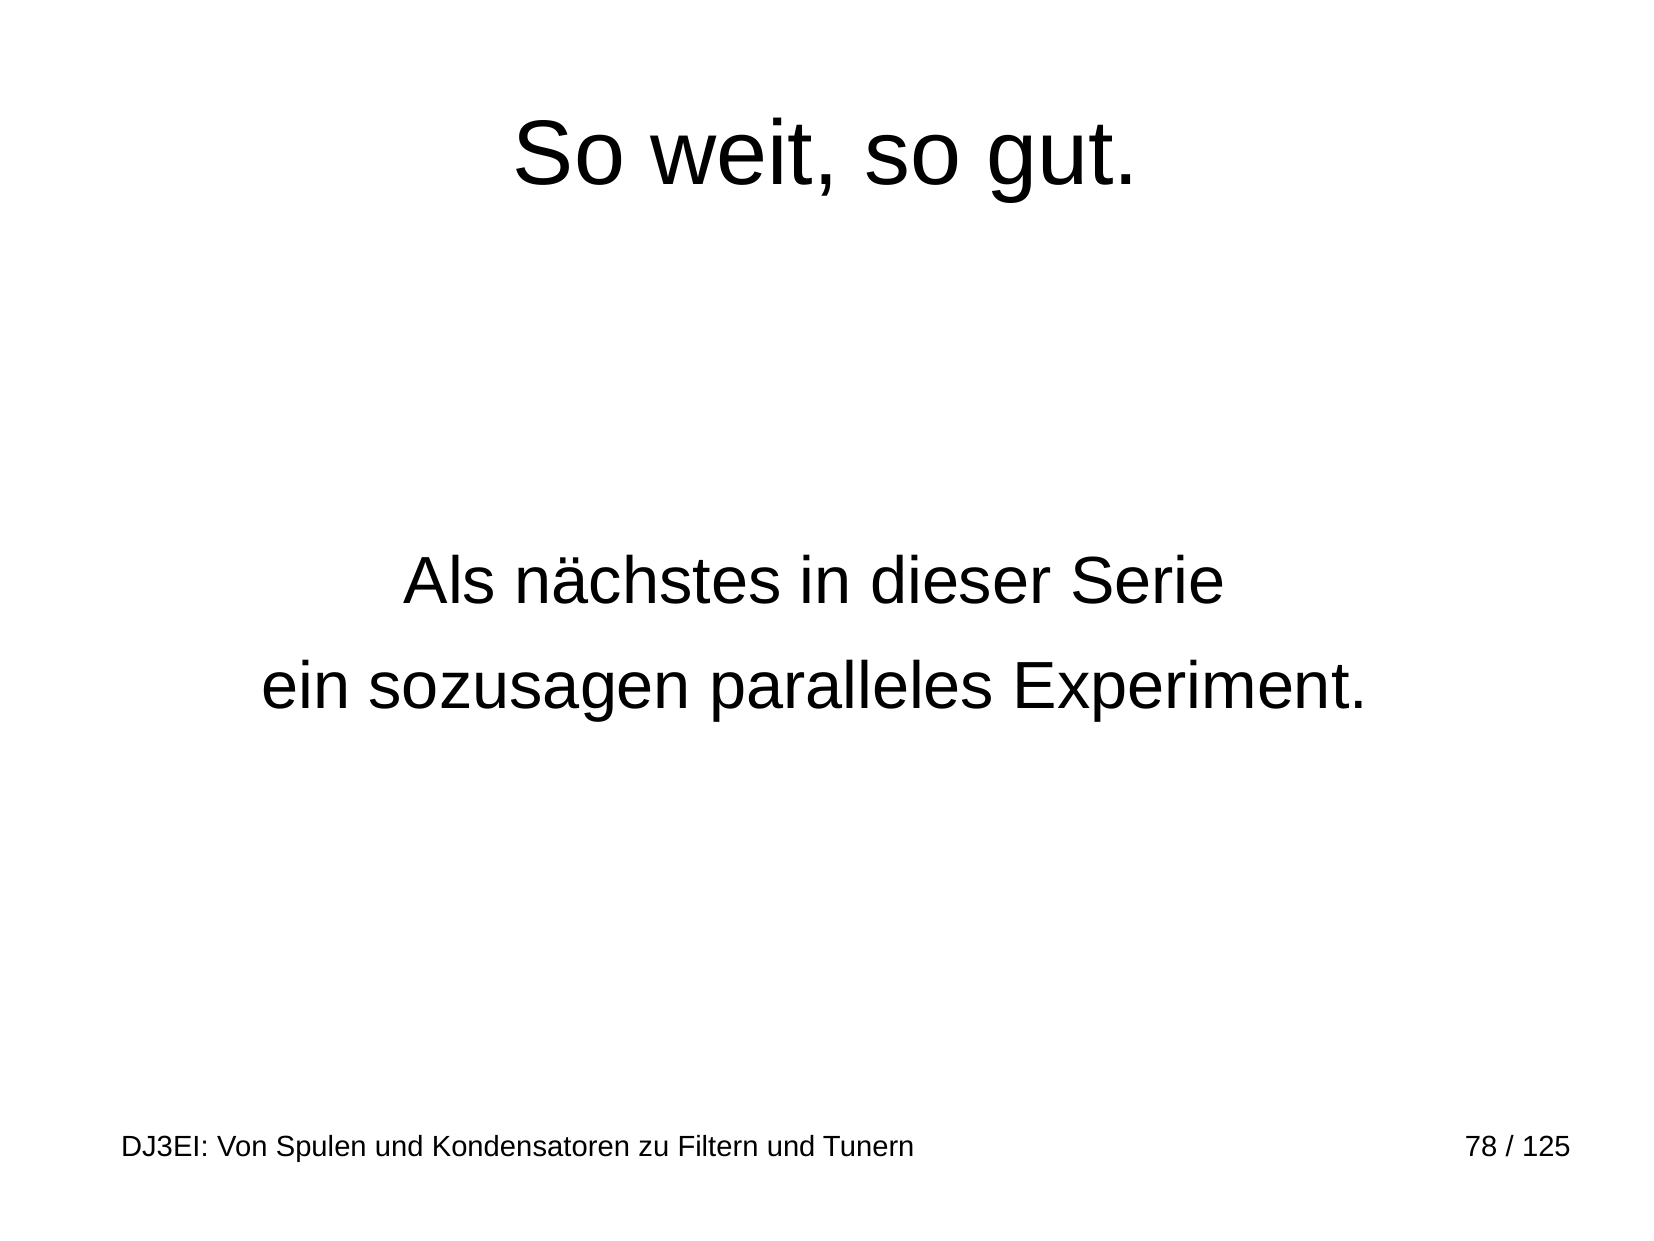

# So weit, so gut.
Als nächstes in dieser Serie
ein sozusagen paralleles Experiment.